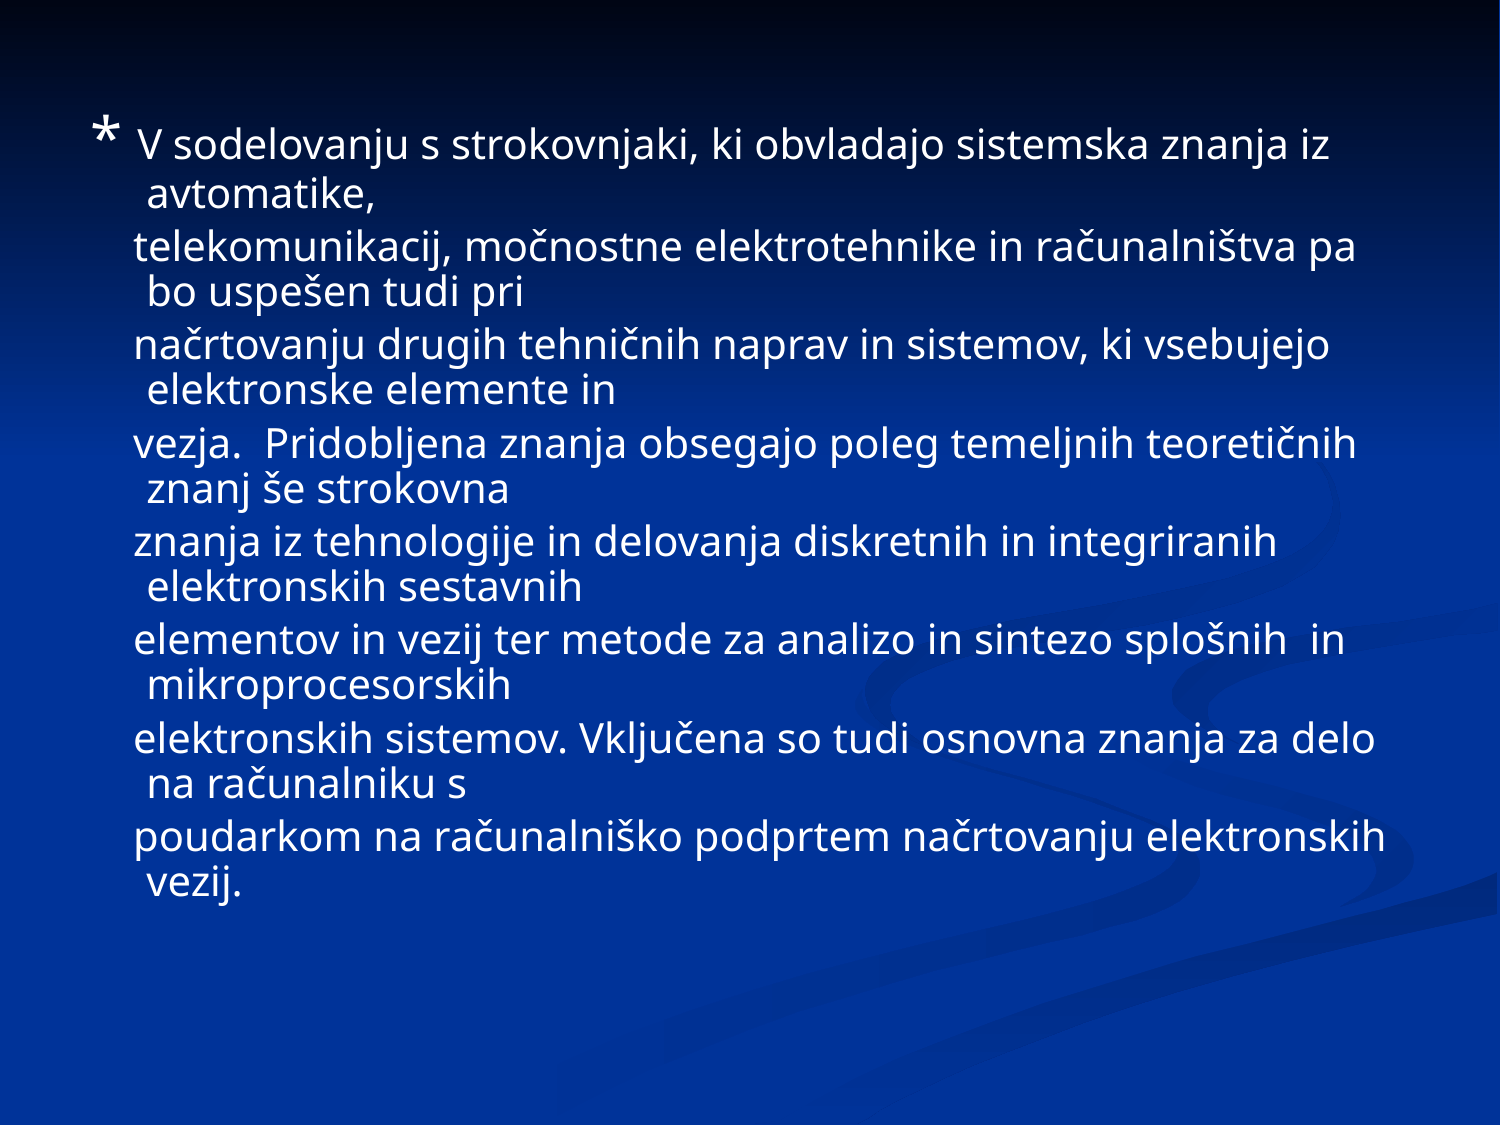

# * V sodelovanju s strokovnjaki, ki obvladajo sistemska znanja iz avtomatike,
 telekomunikacij, močnostne elektrotehnike in računalništva pa bo uspešen tudi pri
 načrtovanju drugih tehničnih naprav in sistemov, ki vsebujejo elektronske elemente in
 vezja. Pridobljena znanja obsegajo poleg temeljnih teoretičnih znanj še strokovna
 znanja iz tehnologije in delovanja diskretnih in integriranih elektronskih sestavnih
 elementov in vezij ter metode za analizo in sintezo splošnih in mikroprocesorskih
 elektronskih sistemov. Vključena so tudi osnovna znanja za delo na računalniku s
 poudarkom na računalniško podprtem načrtovanju elektronskih vezij.